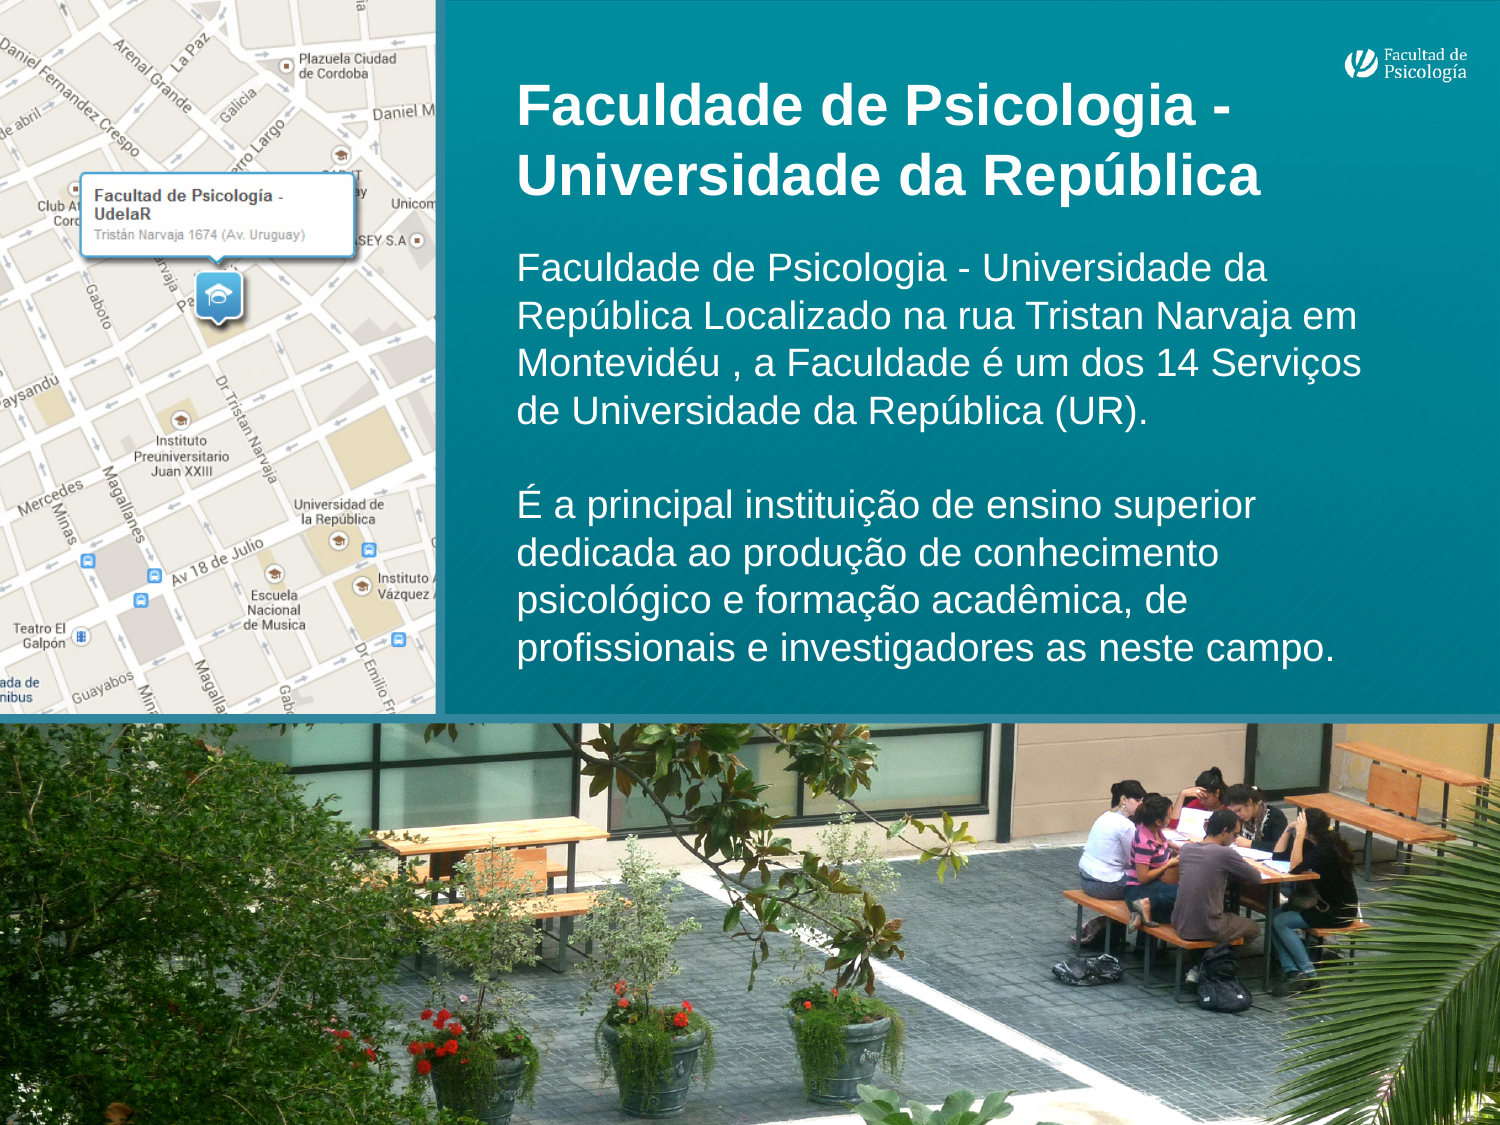

# Faculdade de Psicologia - Universidade da República
Faculdade de Psicologia - Universidade da República Localizado na rua Tristan Narvaja em Montevidéu , a Faculdade é um dos 14 Serviços de Universidade da República (UR).
É a principal instituição de ensino superior dedicada ao produção de conhecimento psicológico e formação acadêmica, de profissionais e investigadores as neste campo.